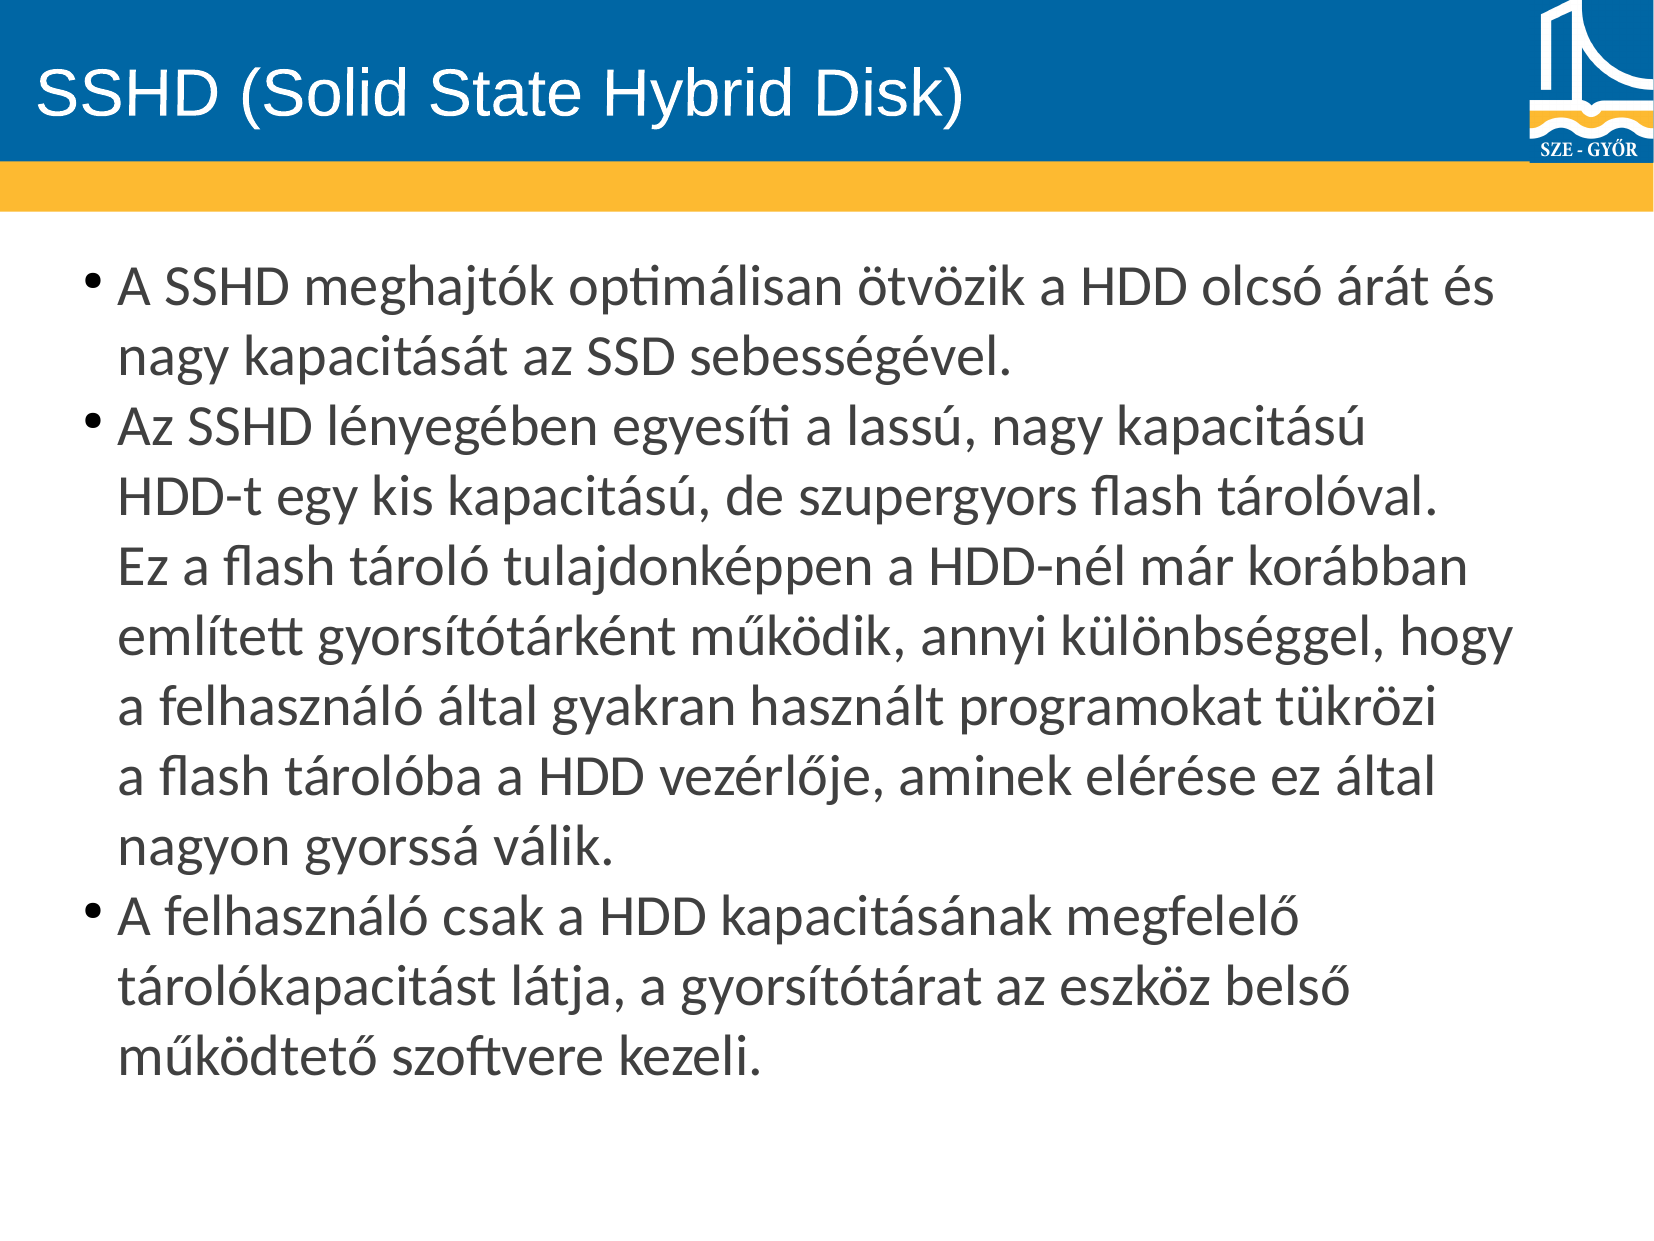

SSHD (Solid State Hybrid Disk)
A SSHD meghajtók optimálisan ötvözik a HDD olcsó árát és nagy kapacitását az SSD sebességével.
Az SSHD lényegében egyesíti a lassú, nagy kapacitású
HDD-t egy kis kapacitású, de szupergyors flash tárolóval.
Ez a flash tároló tulajdonképpen a HDD-nél már korábban említett gyorsítótárként működik, annyi különbséggel, hogy
a felhasználó által gyakran használt programokat tükrözi
a flash tárolóba a HDD vezérlője, aminek elérése ez által nagyon gyorssá válik.
A felhasználó csak a HDD kapacitásának megfelelő tárolókapacitást látja, a gyorsítótárat az eszköz belső működtető szoftvere kezeli.